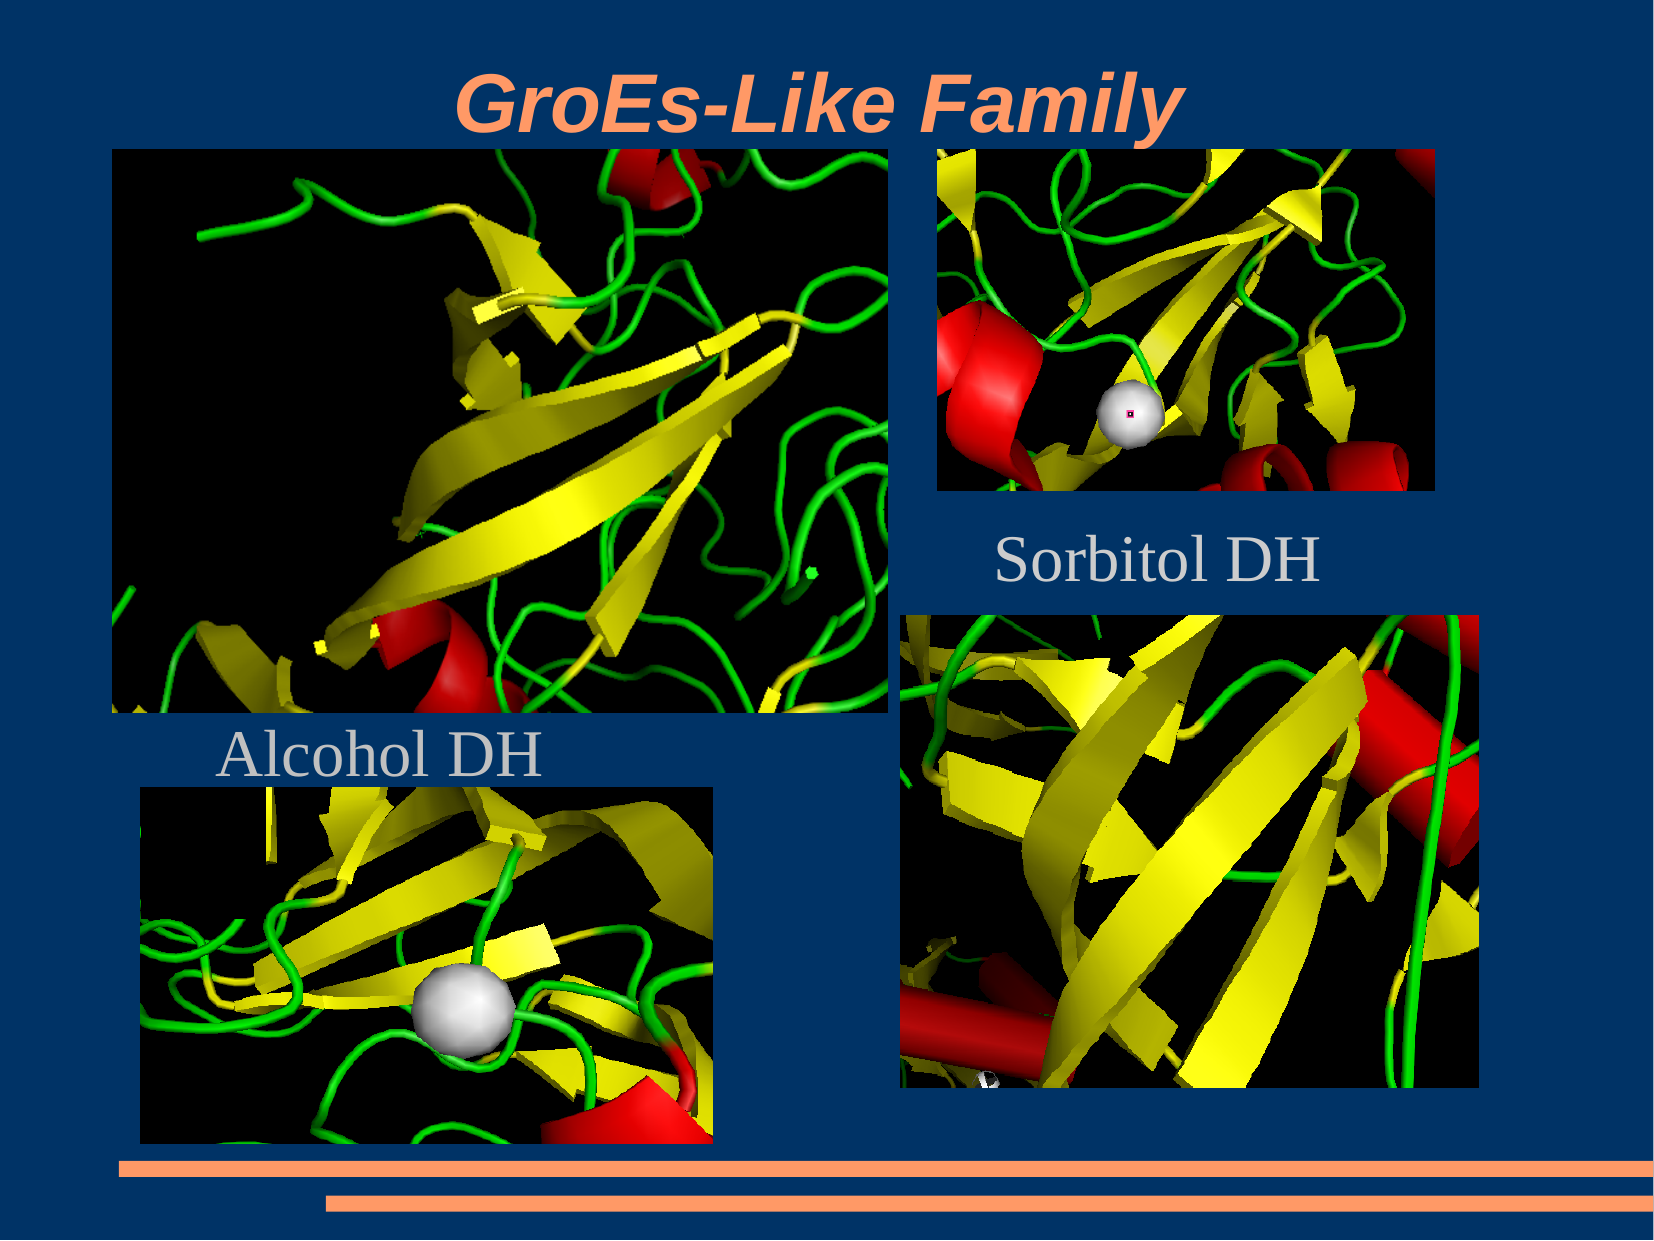

# GroEs-Like Family
Sorbitol DH
Alcohol DH